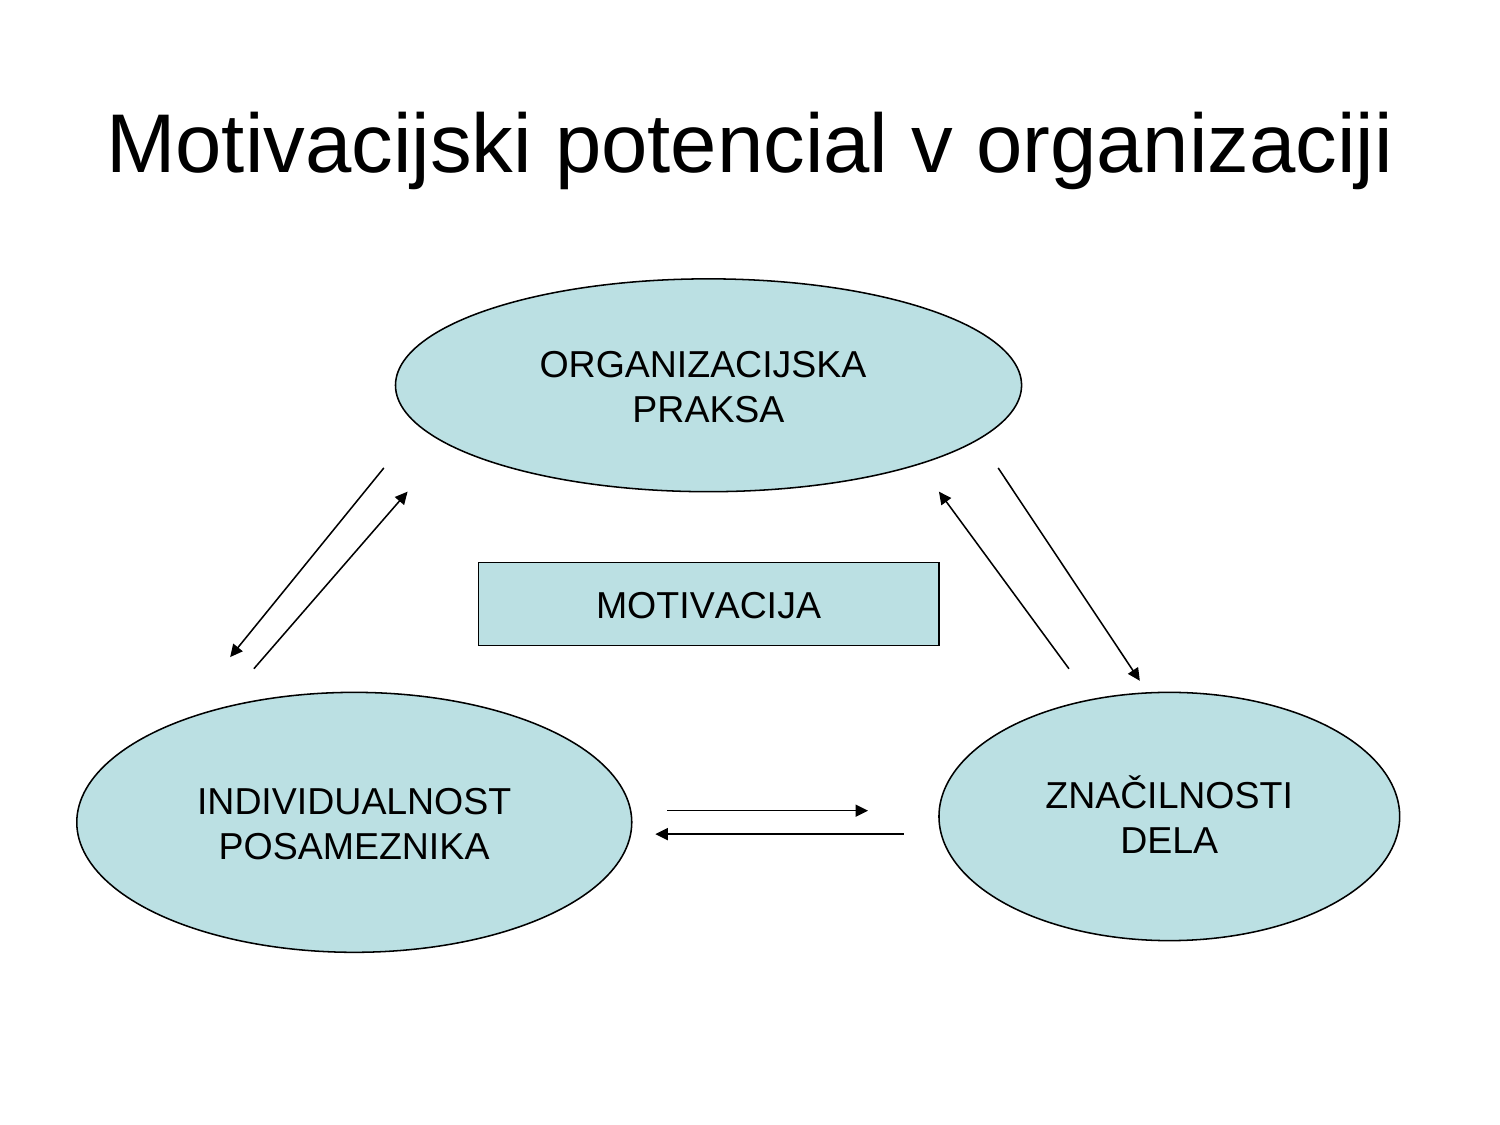

# Motivacijski potencial v organizaciji
ORGANIZACIJSKA
PRAKSA
MOTIVACIJA
INDIVIDUALNOST
POSAMEZNIKA
ZNAČILNOSTI
DELA